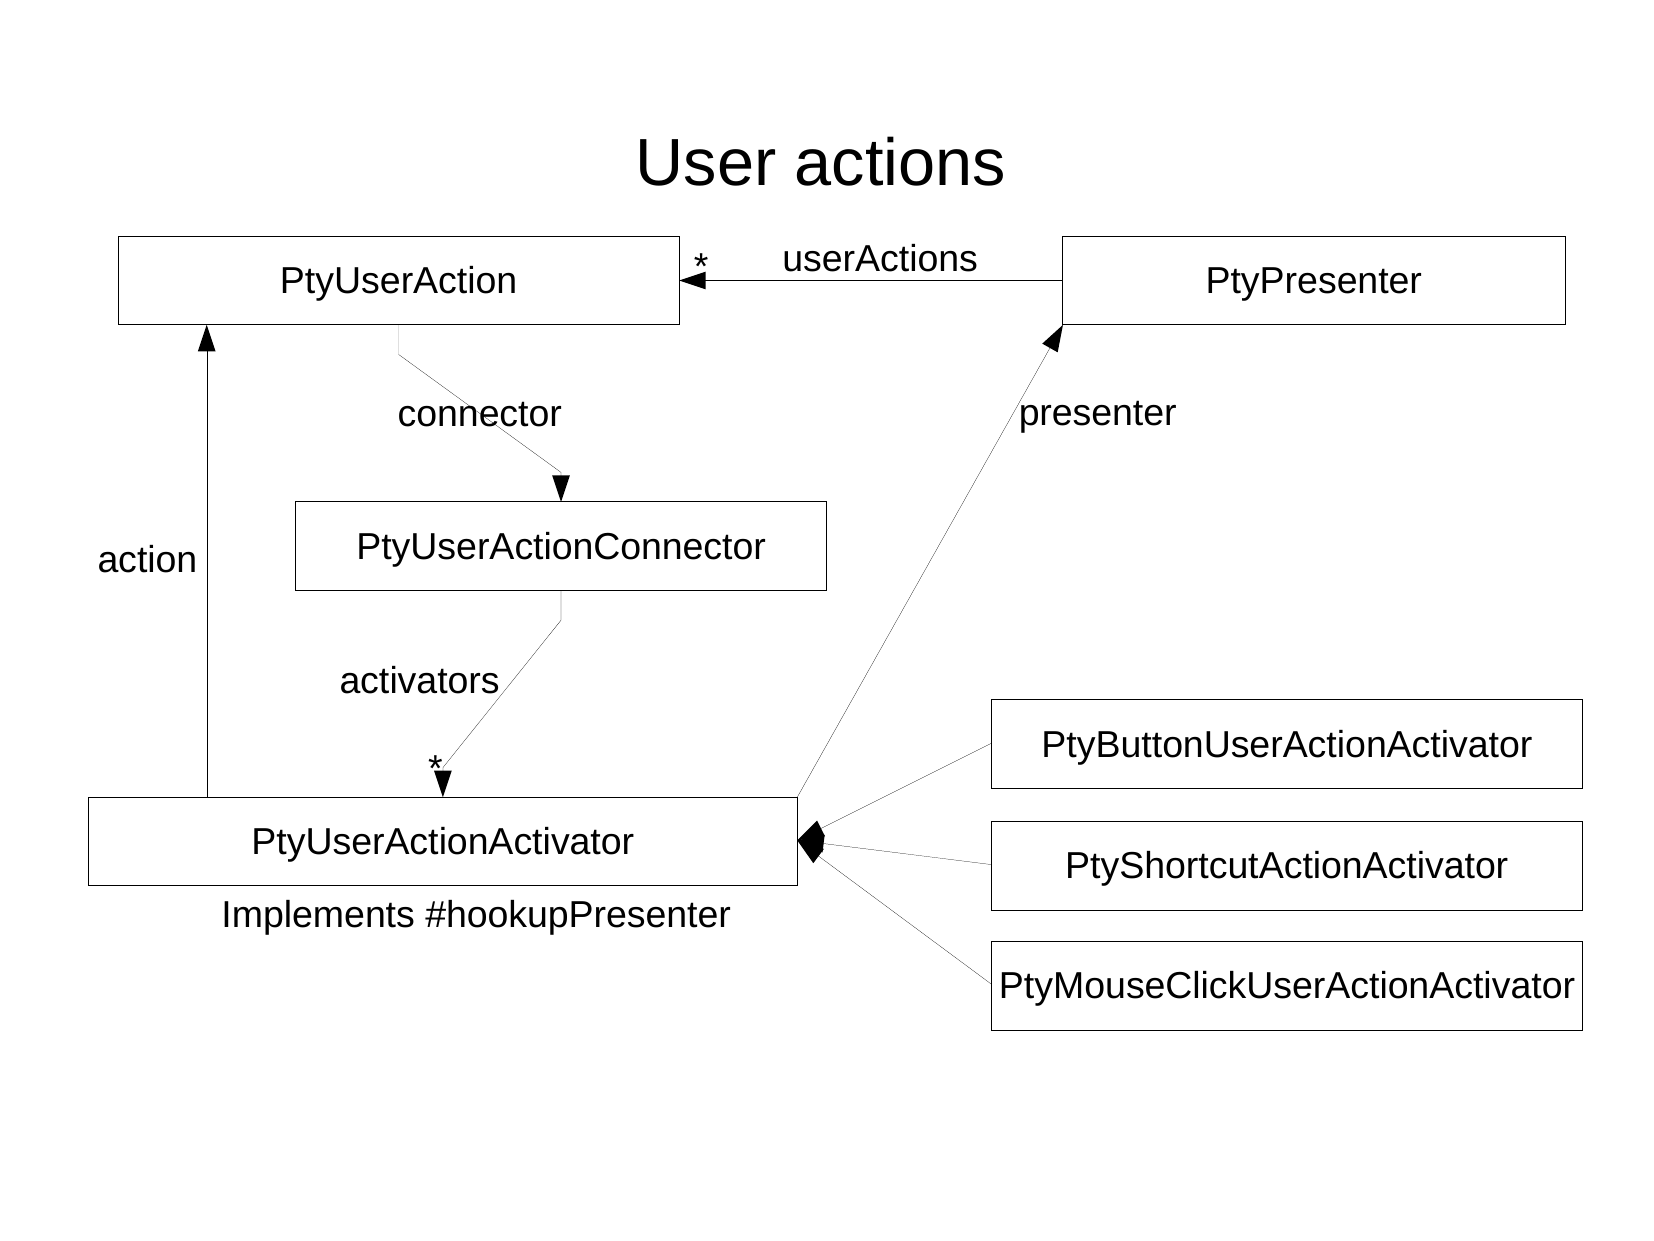

# User actions
userActions
PtyUserAction
PtyPresenter
*
presenter
PtyUserActionConnector
action
activators
PtyButtonUserActionActivator
*
PtyUserActionActivator
PtyShortcutActionActivator
Implements #hookupPresenter
PtyMouseClickUserActionActivator